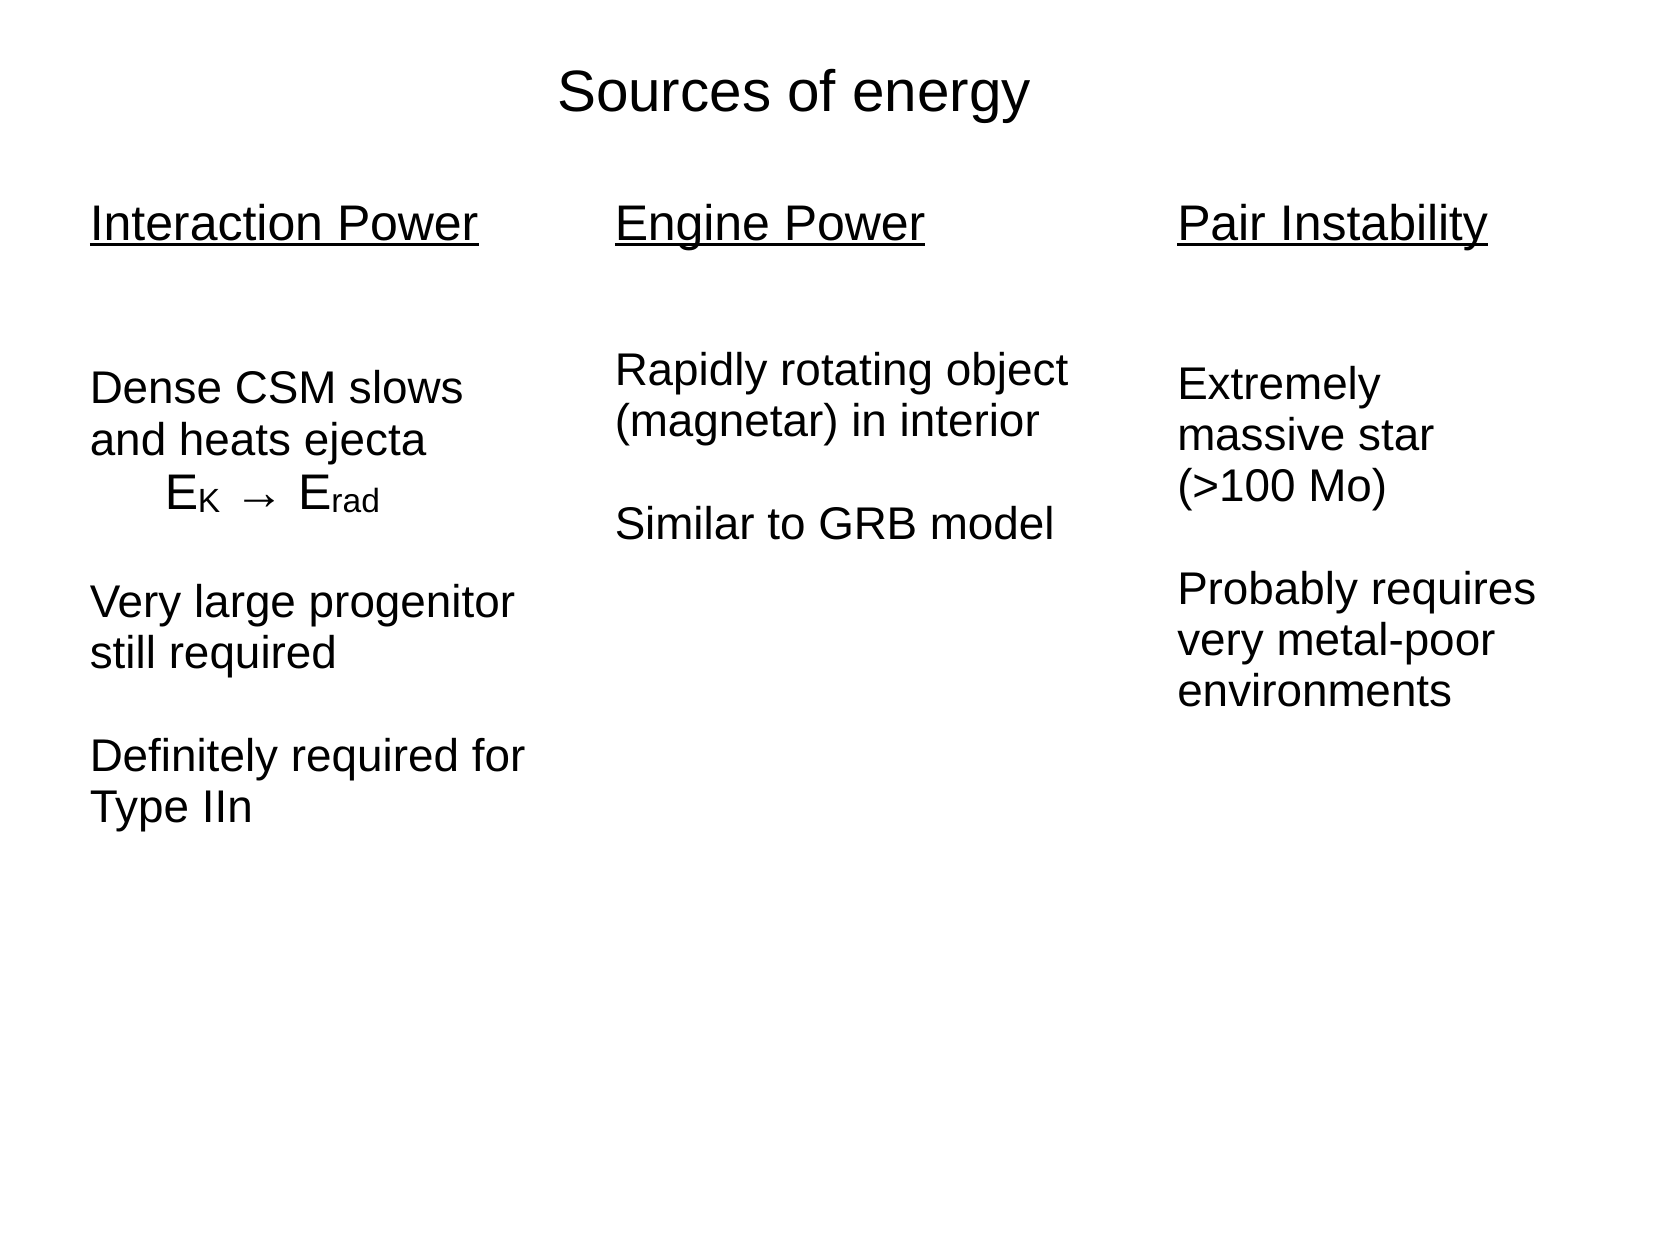

Sources of energy
Interaction Power
Dense CSM slows and heats ejecta
	EK → Erad
Very large progenitor still required
Definitely required for Type IIn
Engine Power
Rapidly rotating object (magnetar) in interior
Similar to GRB model
Pair Instability
Extremely massive star (>100 Mo)
Probably requires very metal-poor environments